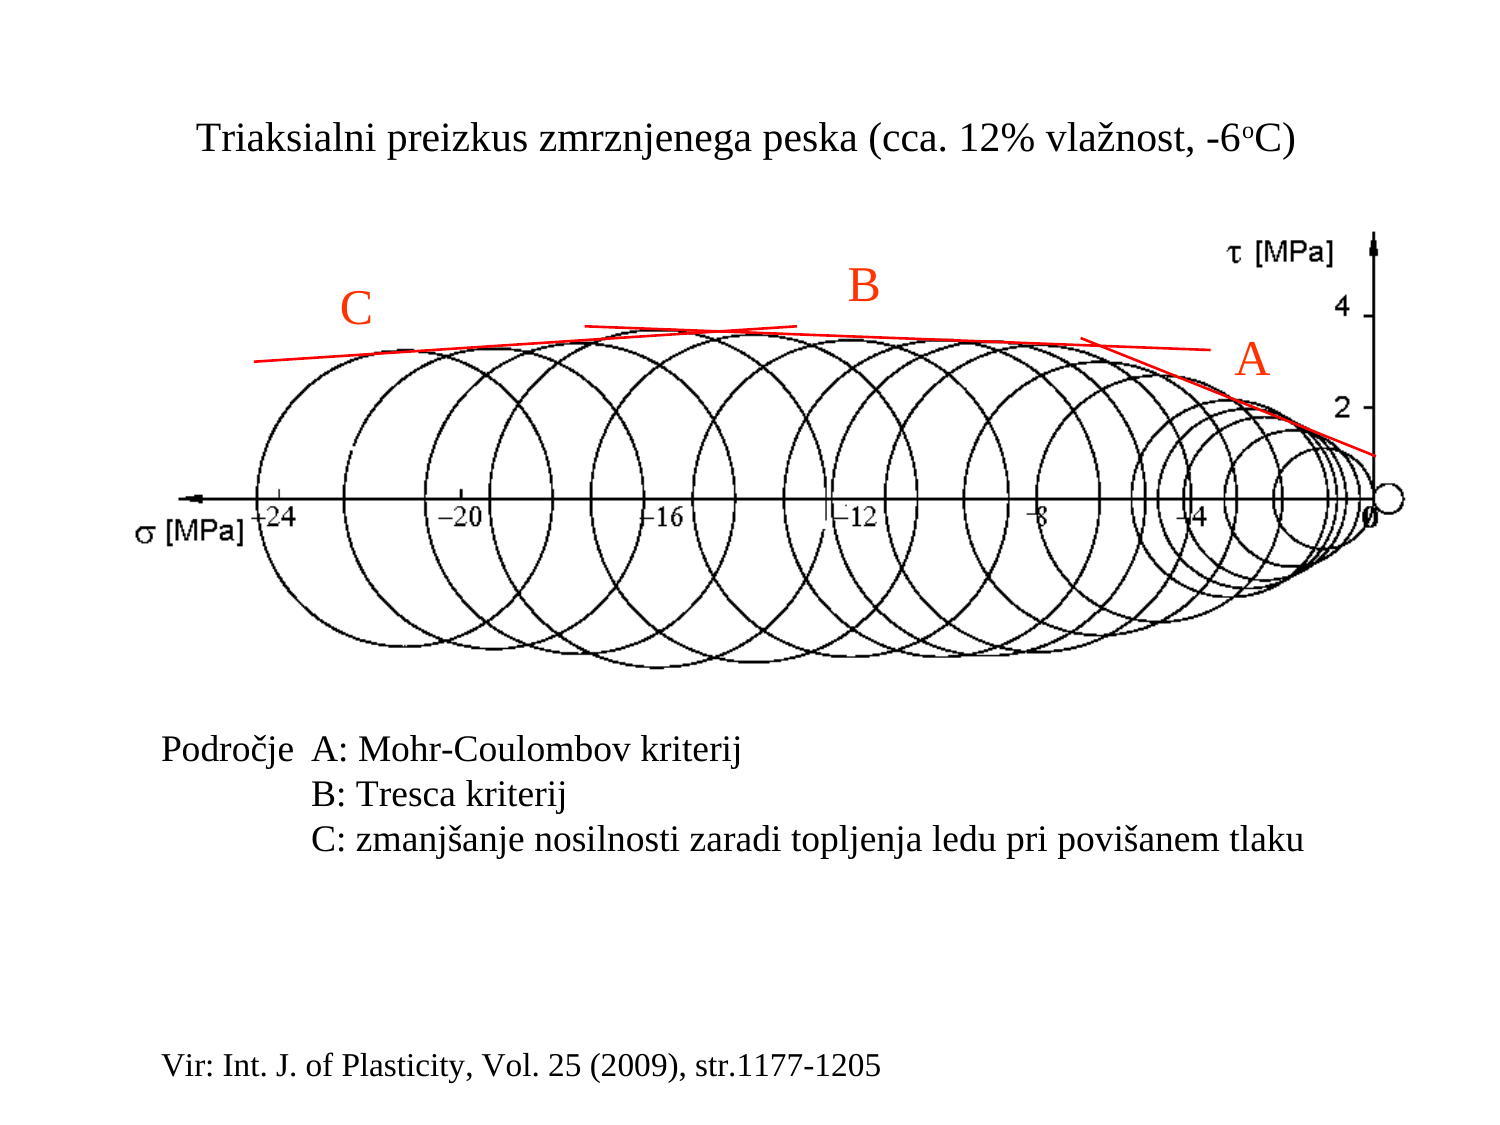

Triaksialni preizkus zmrznjenega peska (cca. 12% vlažnost, -6oC)
B
C
A
Področje	A: Mohr-Coulombov kriterij
	B: Tresca kriterij
	C: zmanjšanje nosilnosti zaradi topljenja ledu pri povišanem tlaku
Vir: Int. J. of Plasticity, Vol. 25 (2009), str.1177-1205